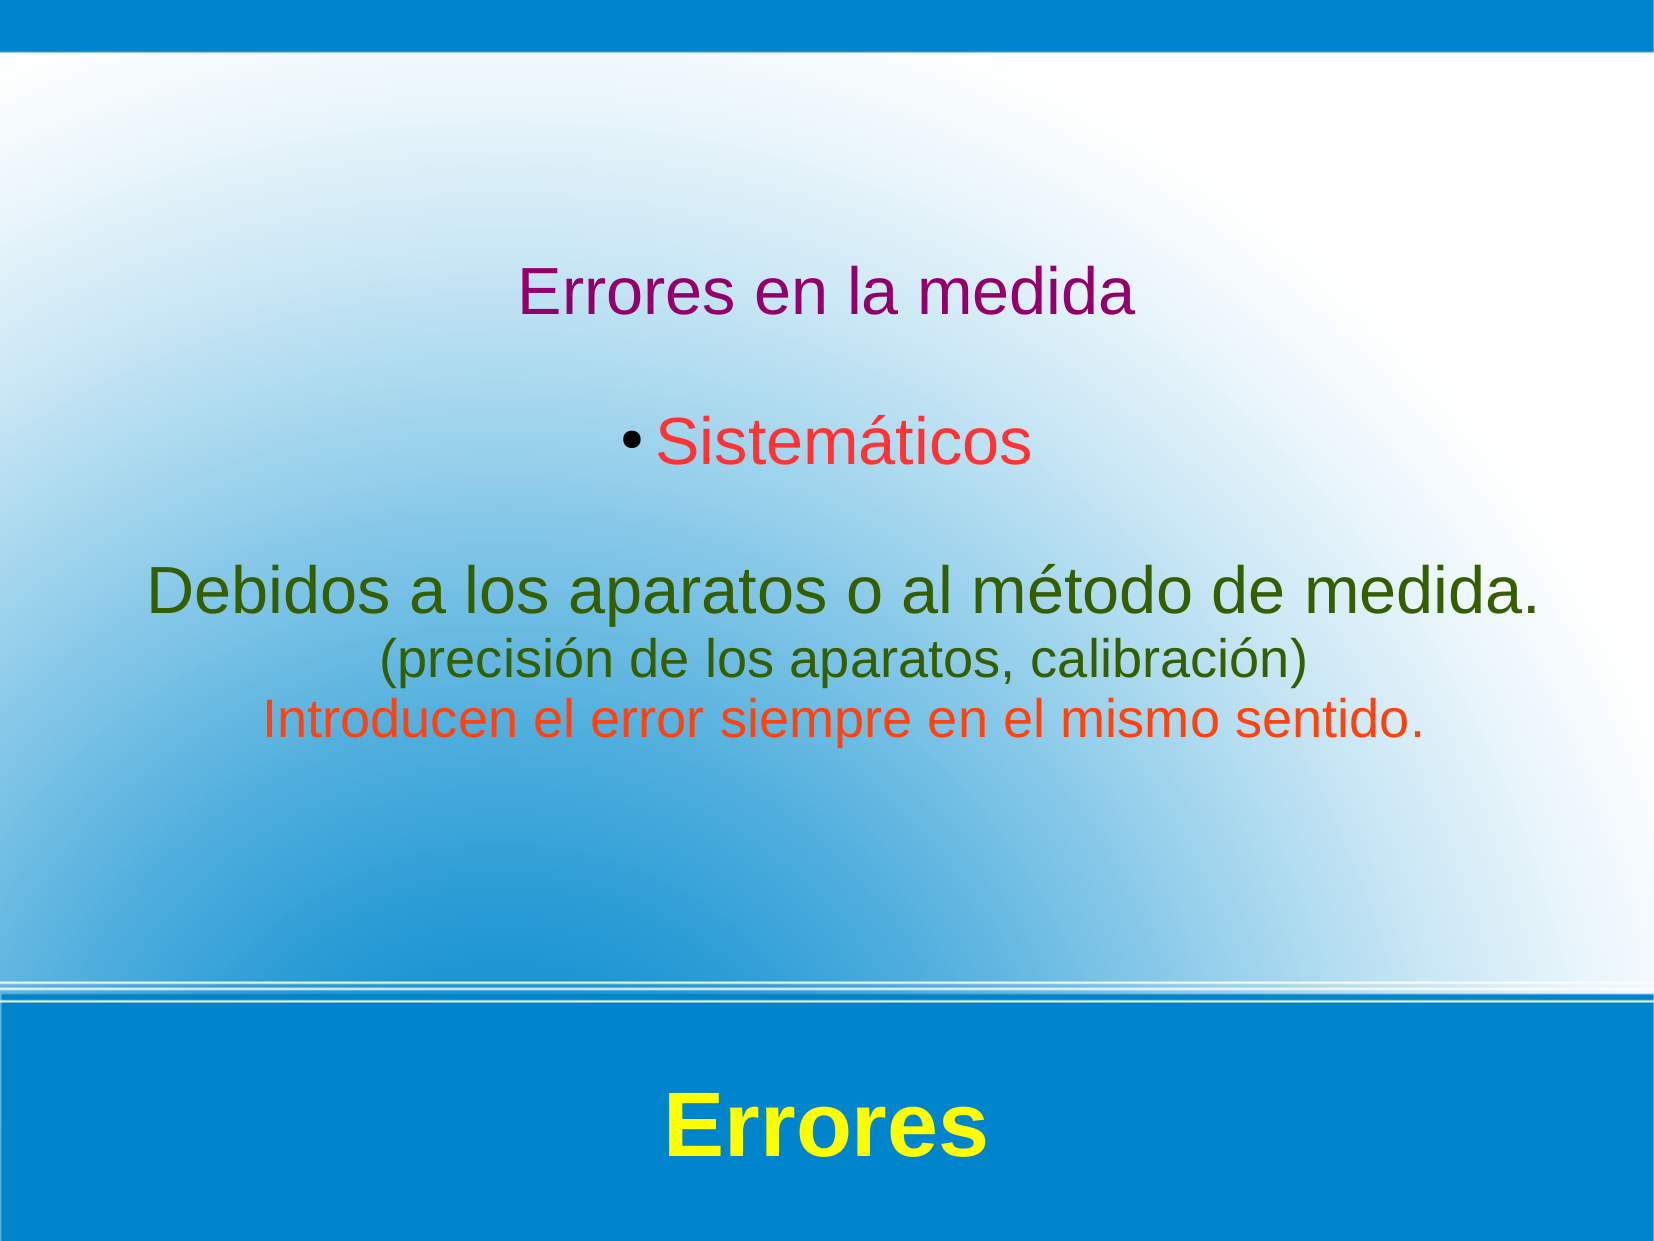

Errores en la medida
Sistemáticos
Debidos a los aparatos o al método de medida.
(precisión de los aparatos, calibración)
Introducen el error siempre en el mismo sentido.
# Errores